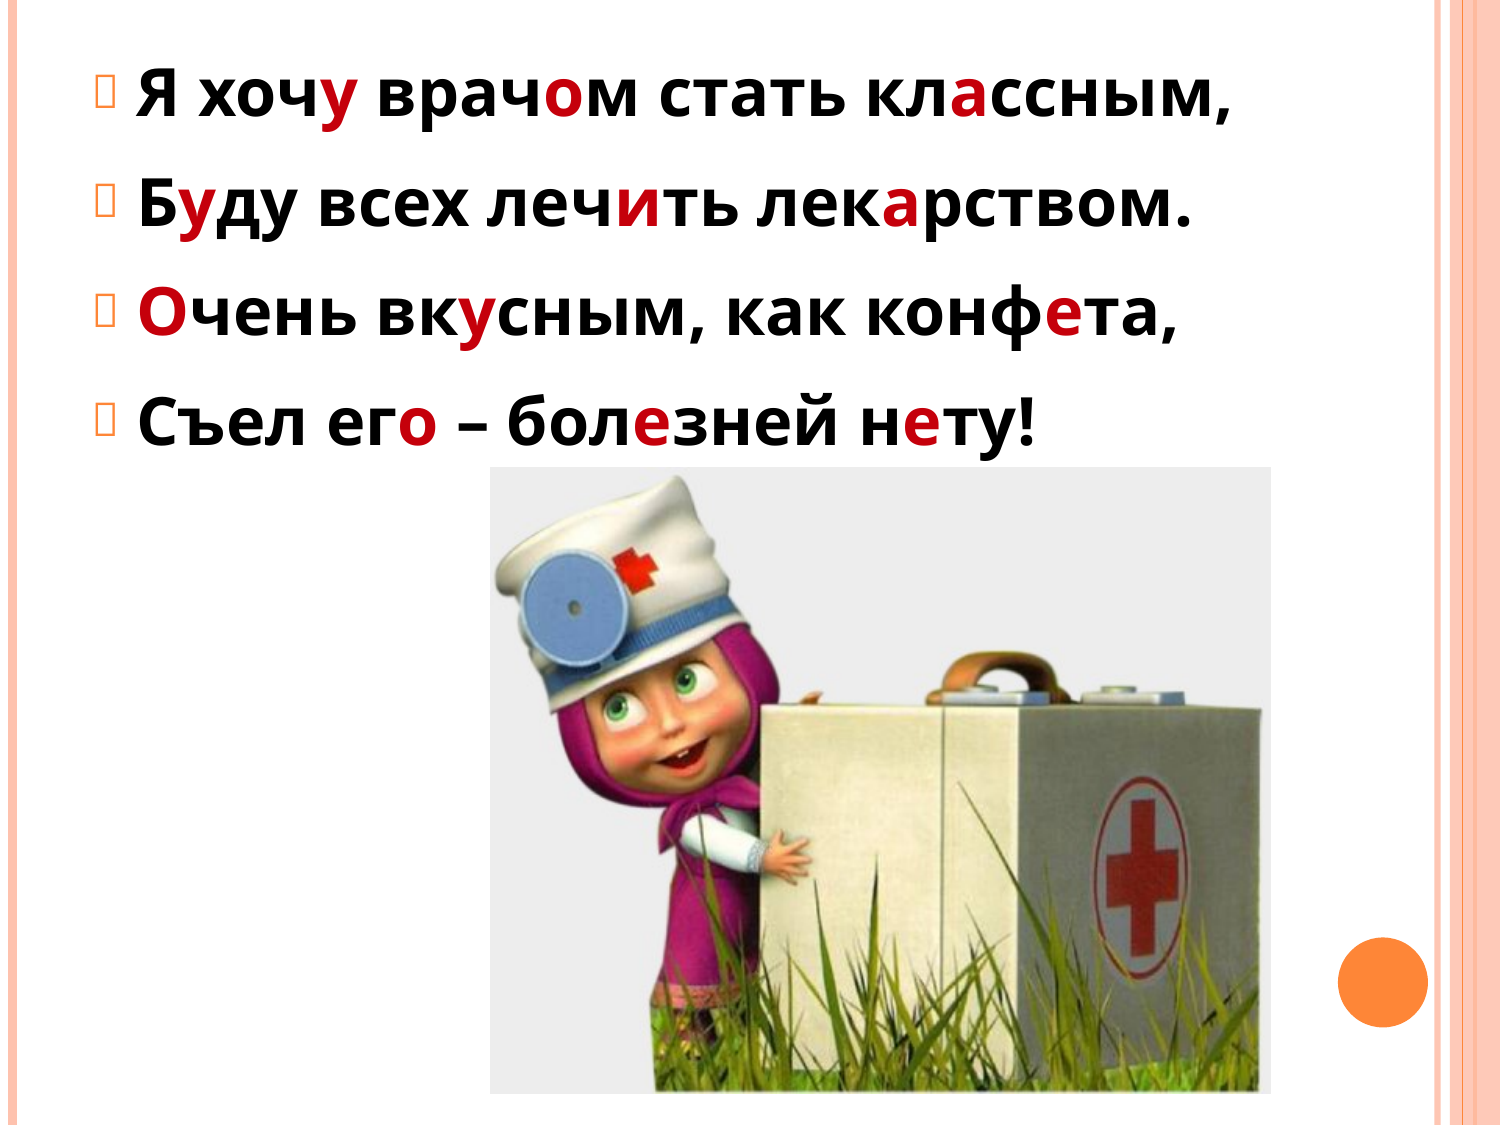

Я хочу врачом стать классным,
Буду всех лечить лекарством.
Очень вкусным, как конфета,
Съел его – болезней нету!
#